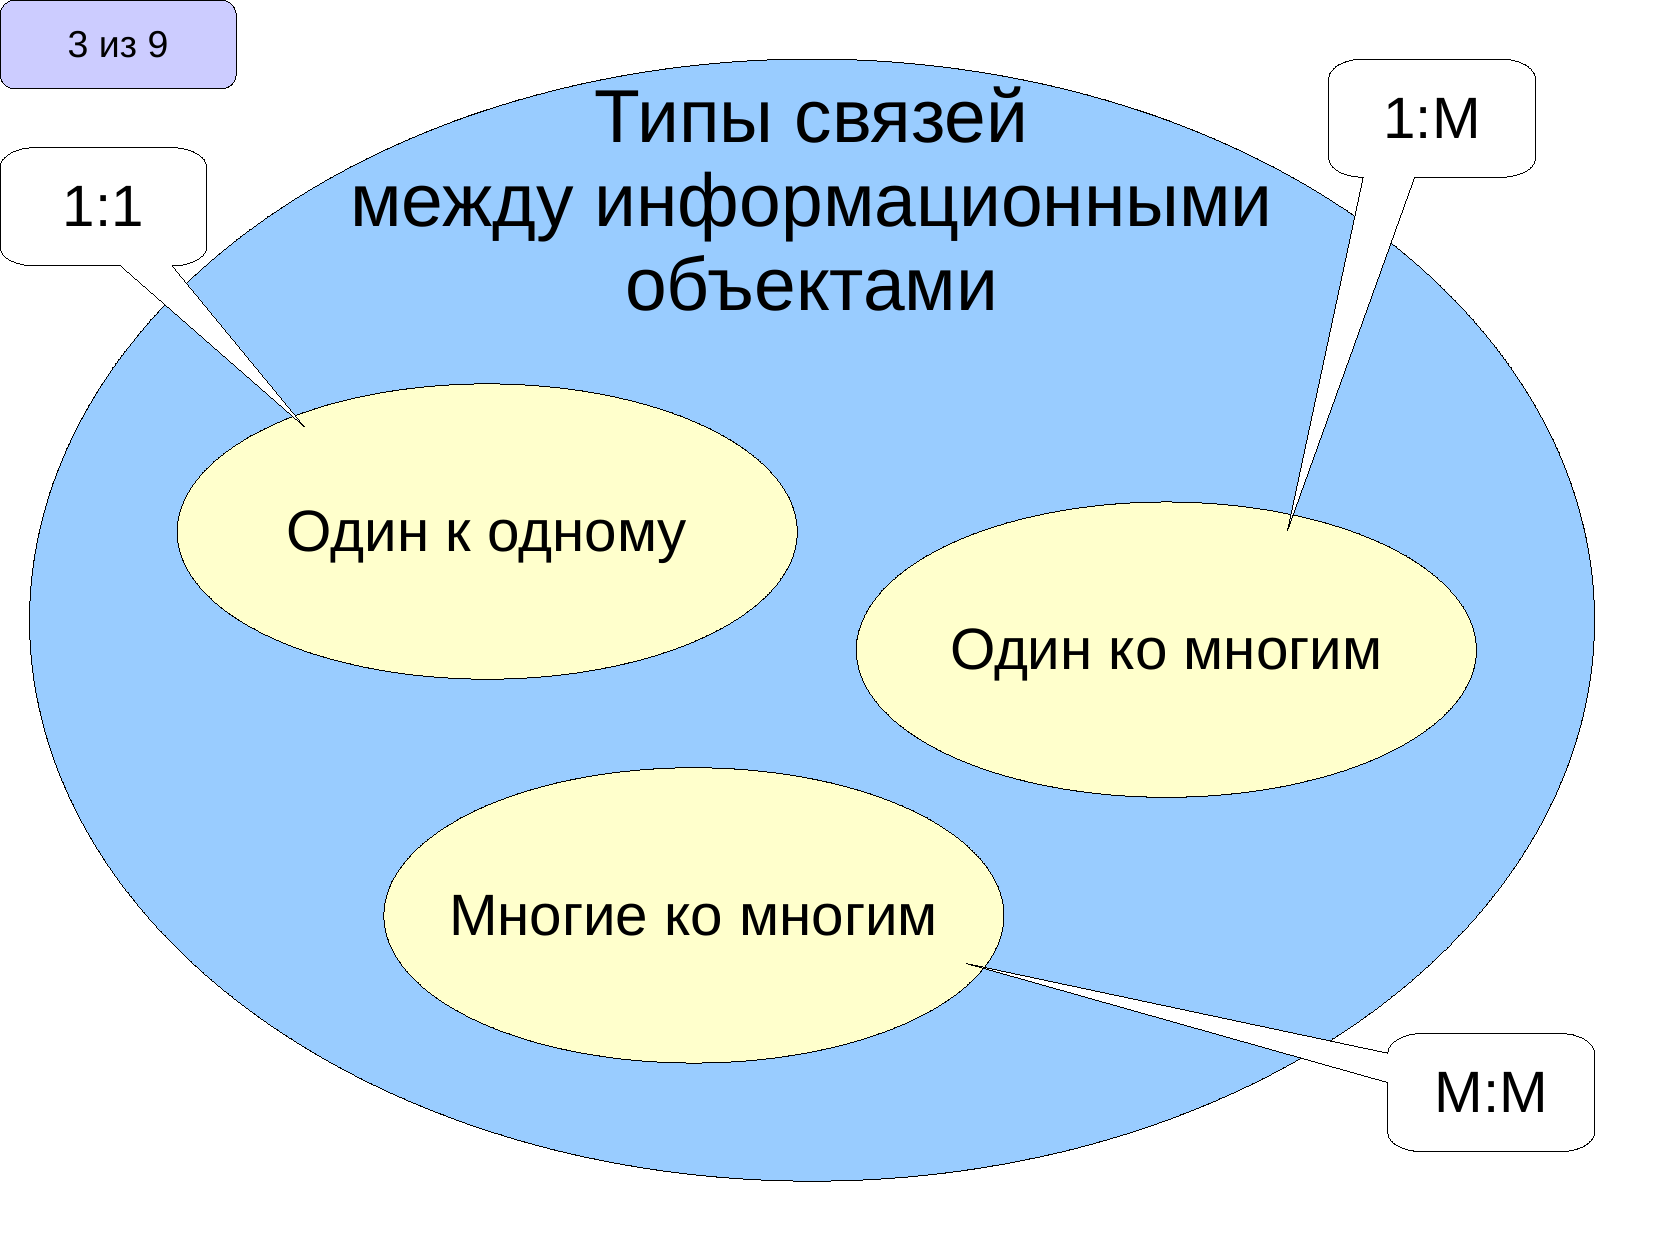

3 из 9
Типы связей
между информационными
объектами
1:М
1:1
Один к одному
Один ко многим
Многие ко многим
М:М